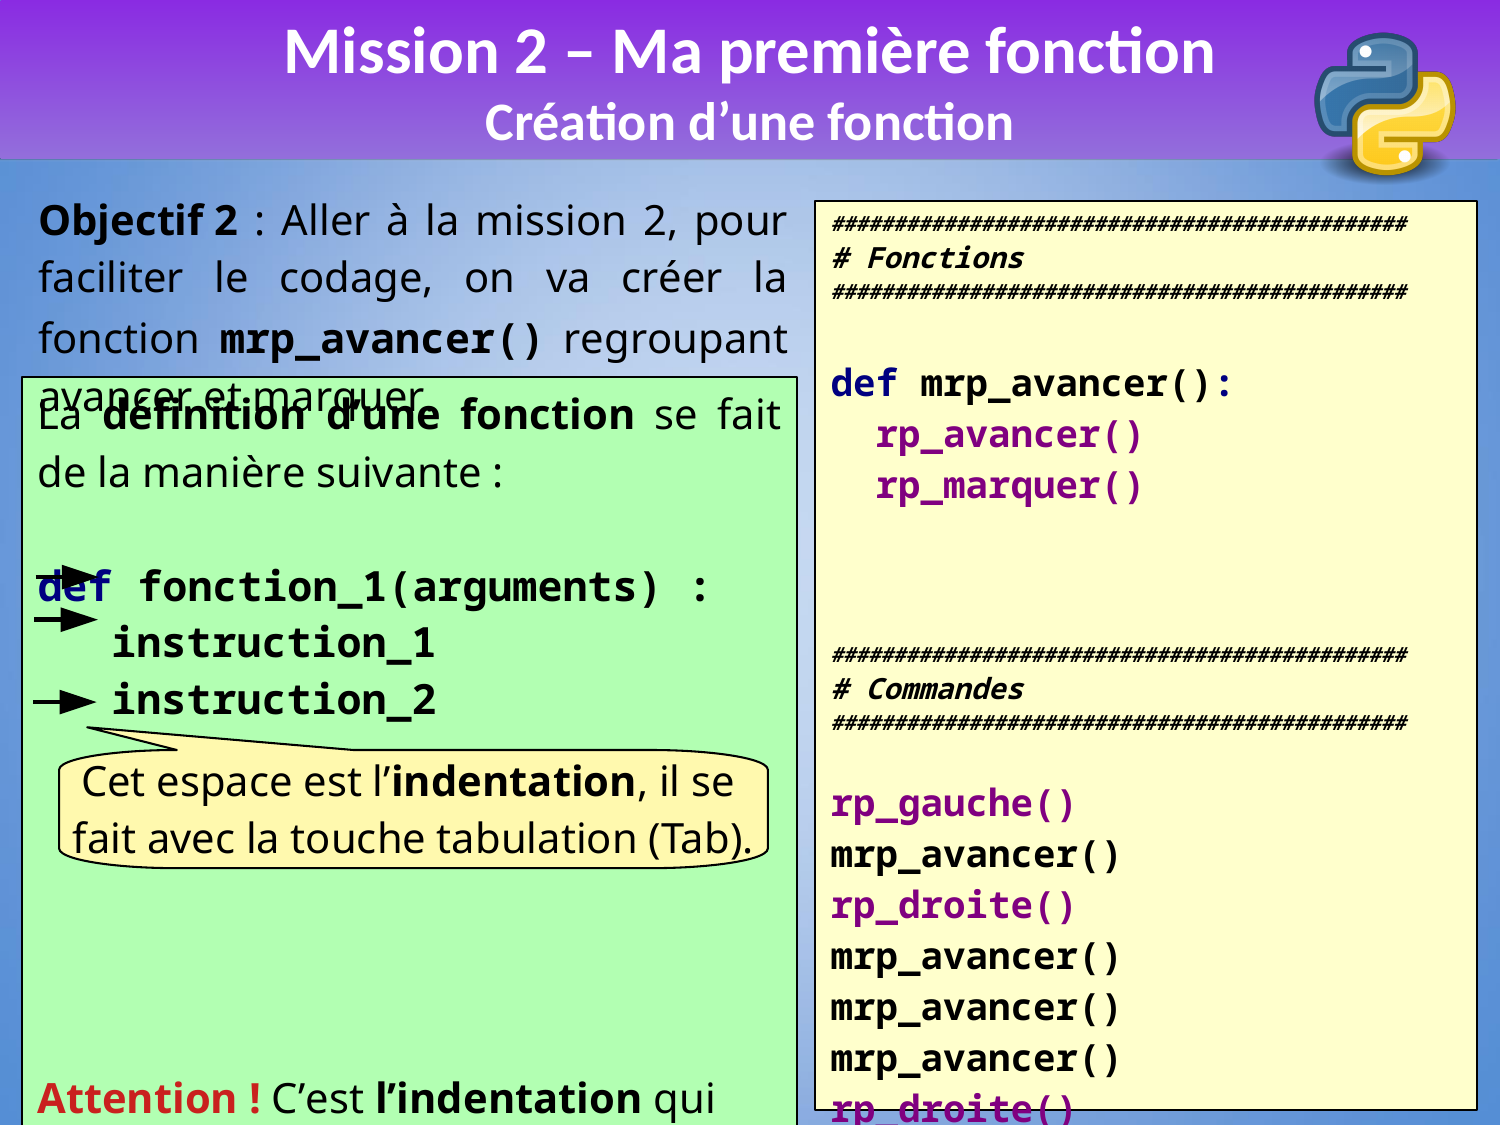

Mission 2 – Ma première fonction
Création d’une fonction
Objectif 2 : Aller à la mission 2, pour faciliter le codage, on va créer la fonction mrp_avancer() regroupant avancer et marquer.
##############################################
# Fonctions
##############################################
def mrp_avancer():
 rp_avancer()
 rp_marquer()
##############################################
# Commandes
##############################################
rp_gauche()
mrp_avancer()
rp_droite()
mrp_avancer()
mrp_avancer()
mrp_avancer()
rp_droite()
mrp_avancer()
mrp_avancer()
La définition d’une fonction se fait de la manière suivante :
def fonction_1(arguments) :
	instruction_1
	instruction_2
	…
	return valeurs_renvoyées
Attention ! C’est l’indentation qui définie le début et la fin d’un bloc.
L’appel de la fonction est simplement :
fonction_1(arguments)
Cet espace est l’indentation, il se
fait avec la touche tabulation (Tab).